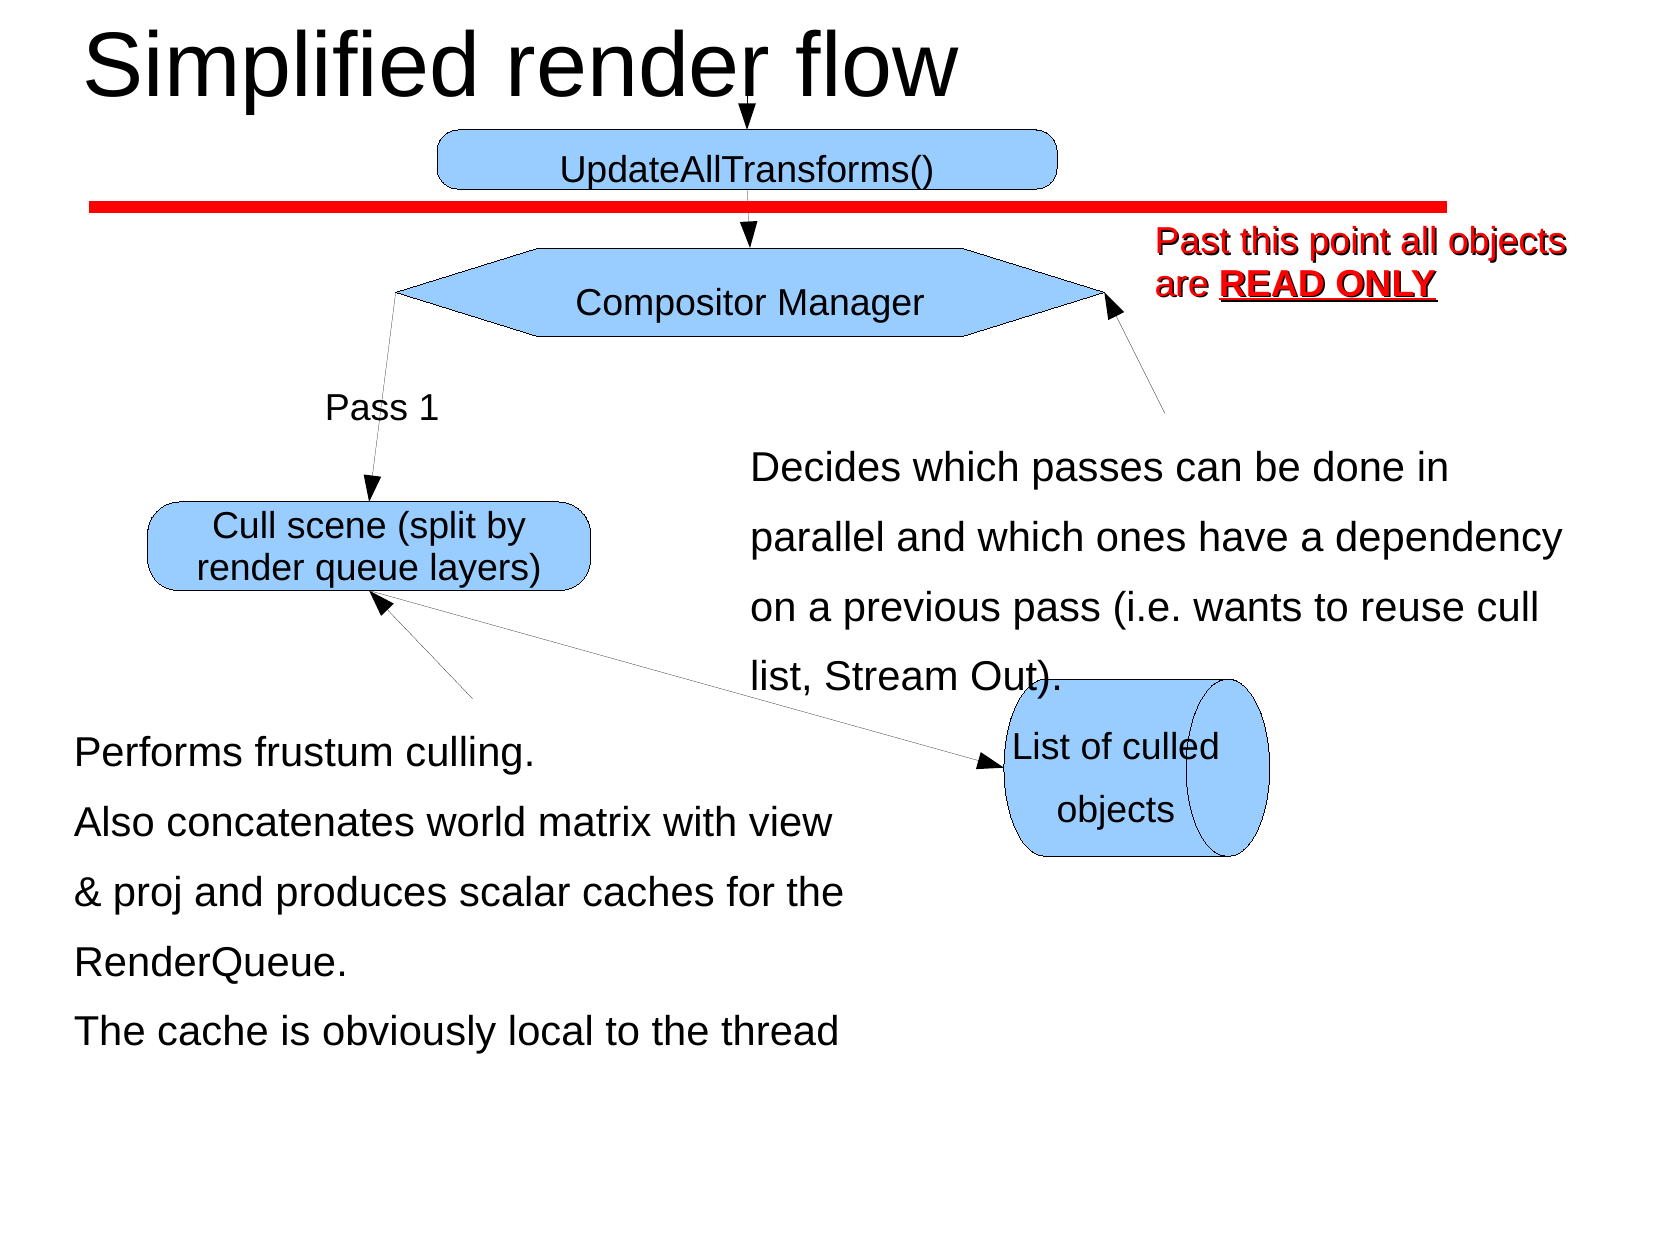

# Simplified render flow
UpdateAllTransforms()
Past this point all objects are READ ONLY
Compositor Manager
Decides which passes can be done in parallel and which ones have a dependency on a previous pass (i.e. wants to reuse cull list, Stream Out).
Cull scene (split by render queue layers)
List of culled
objects
Performs frustum culling.
Also concatenates world matrix with view & proj and produces scalar caches for the RenderQueue.
The cache is obviously local to the thread